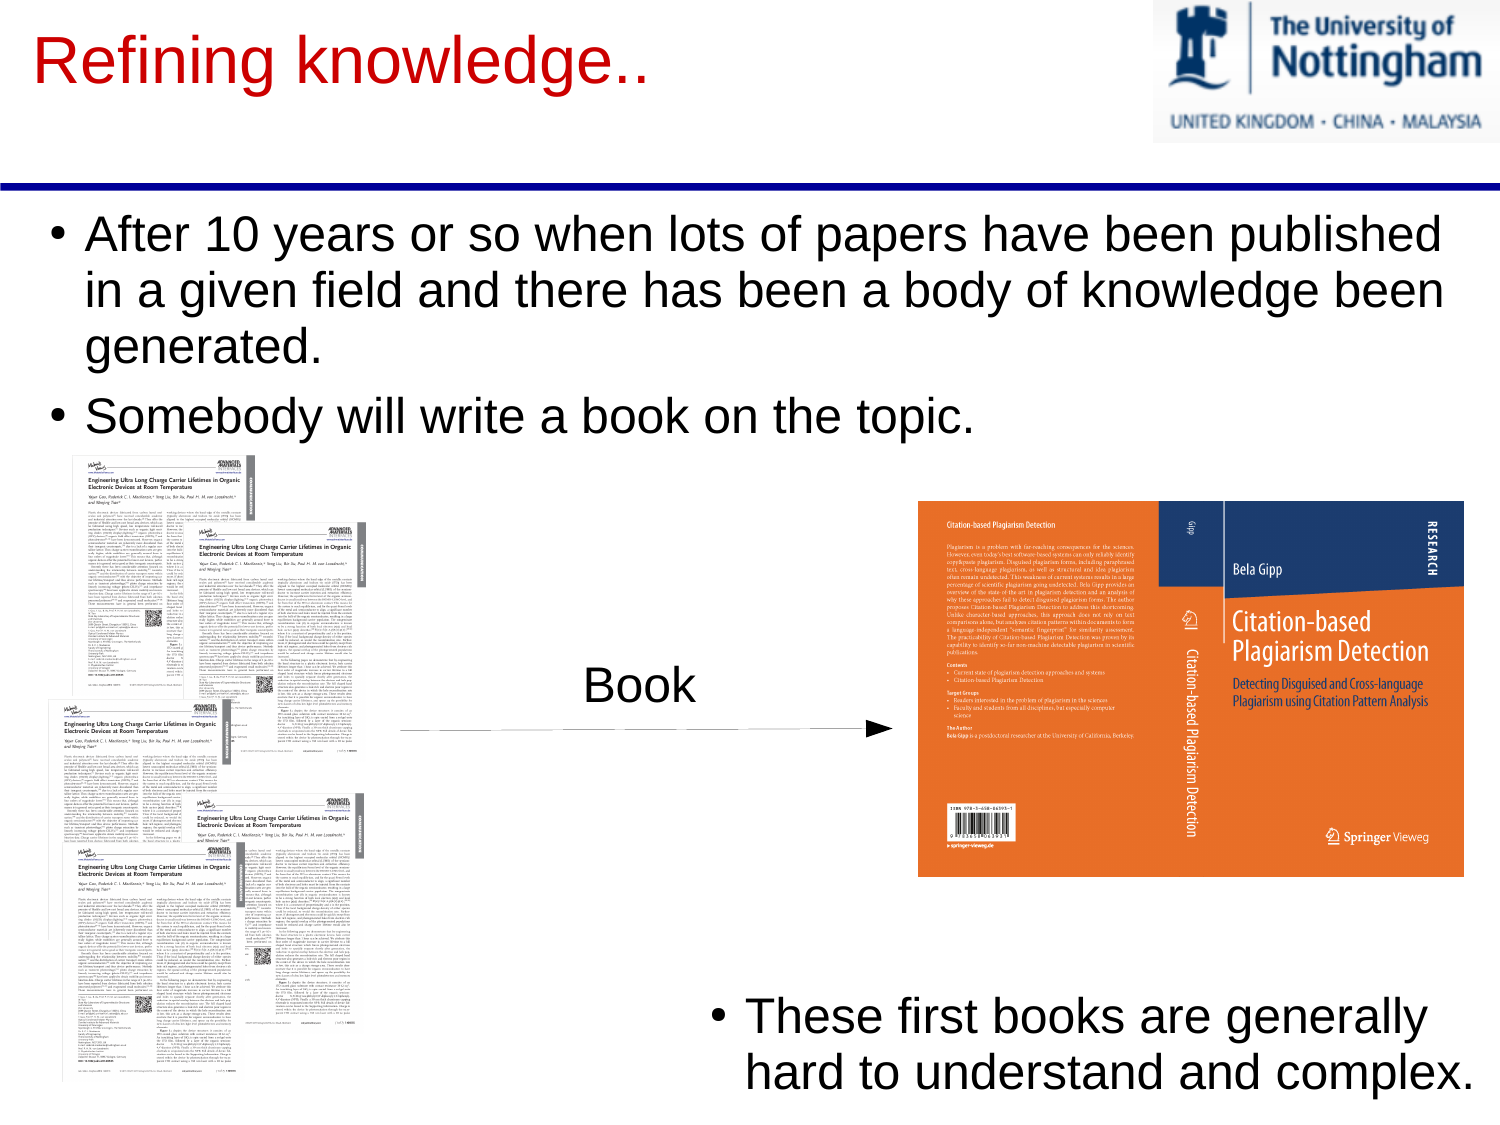

Refining knowledge..
After 10 years or so when lots of papers have been published in a given field and there has been a body of knowledge been generated.
Somebody will write a book on the topic.
Book
These first books are generally hard to understand and complex.